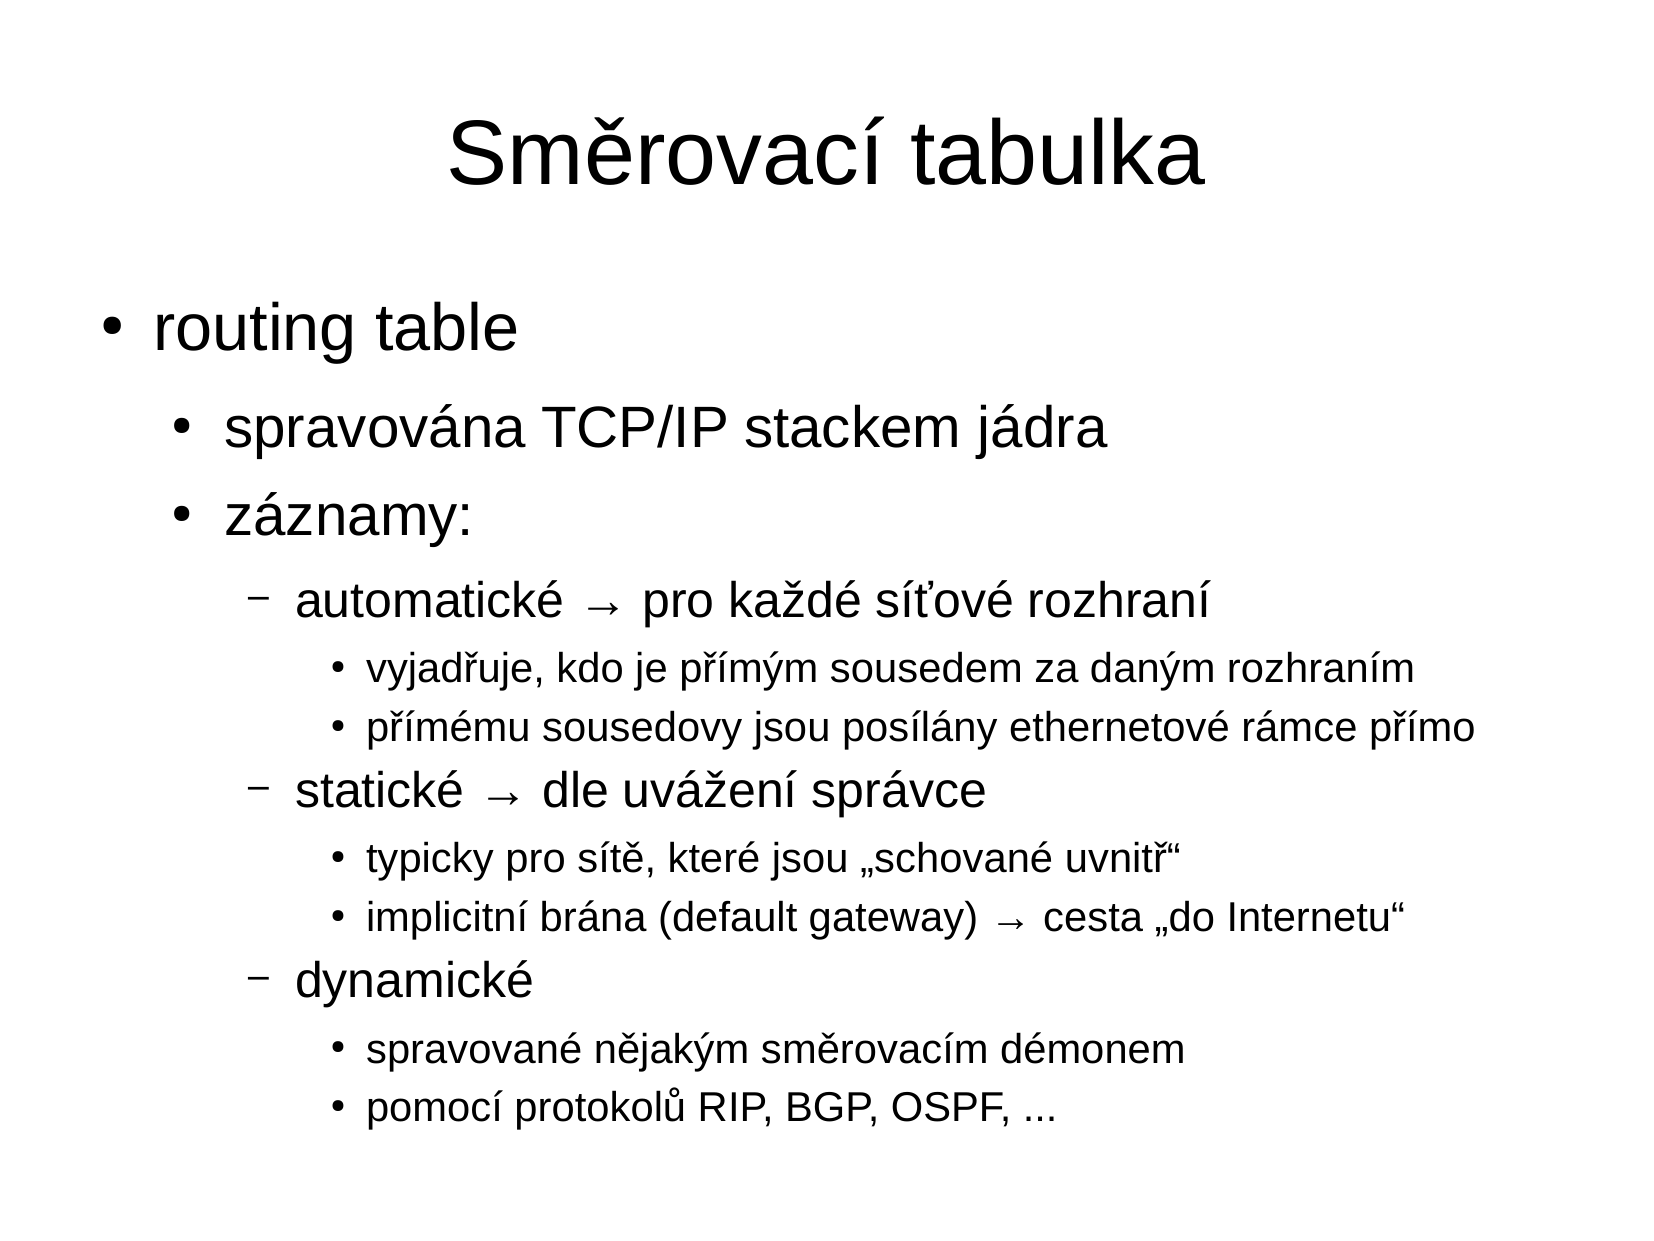

# Směrovací tabulka
routing table
spravována TCP/IP stackem jádra
záznamy:
automatické → pro každé síťové rozhraní
vyjadřuje, kdo je přímým sousedem za daným rozhraním
přímému sousedovy jsou posílány ethernetové rámce přímo
statické → dle uvážení správce
typicky pro sítě, které jsou „schované uvnitř“
implicitní brána (default gateway) → cesta „do Internetu“
dynamické
spravované nějakým směrovacím démonem
pomocí protokolů RIP, BGP, OSPF, ...